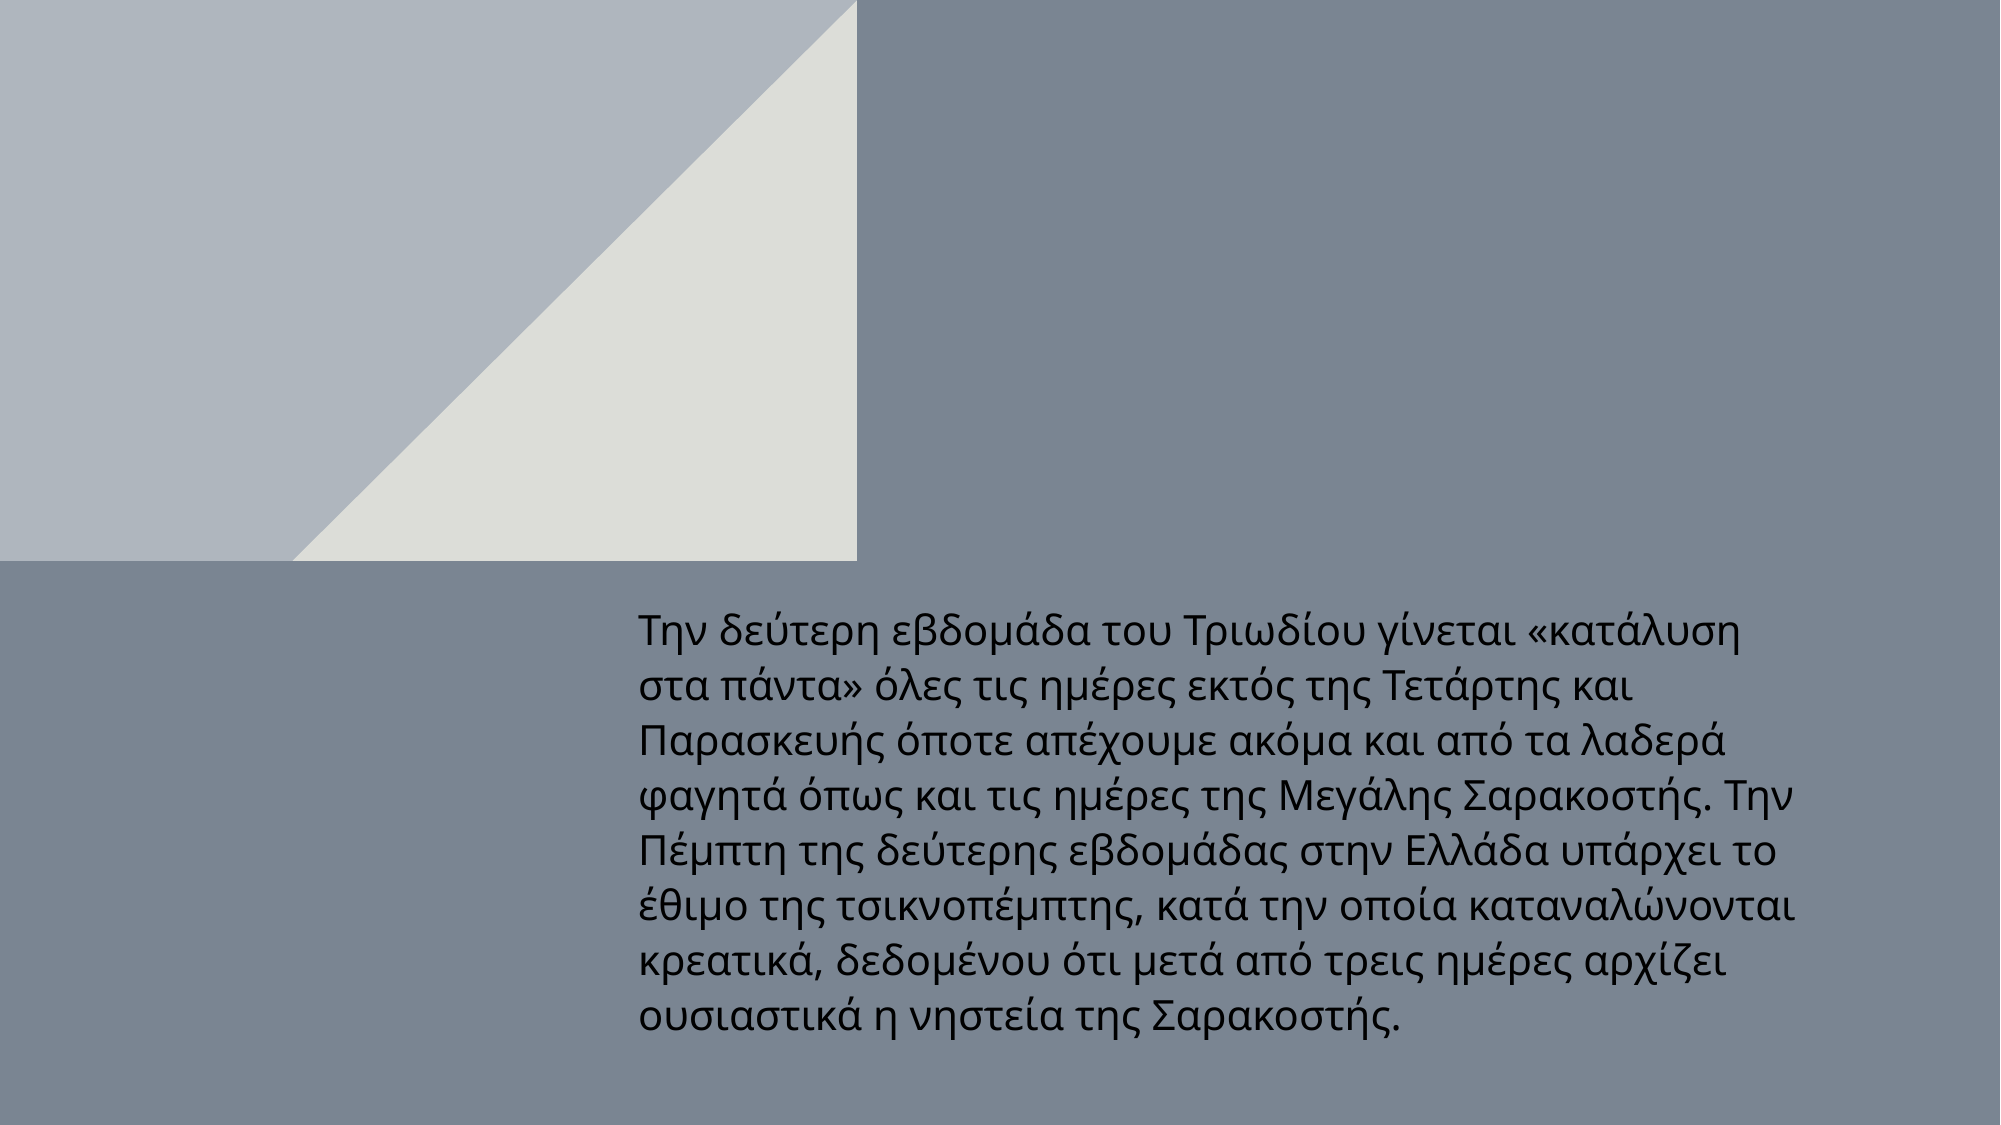

# Την δεύτερη εβδομάδα του Τριωδίου γίνεται «κατάλυση στα πάντα» όλες τις ημέρες εκτός της Τετάρτης και Παρασκευής όποτε απέχουμε ακόμα και από τα λαδερά φαγητά όπως και τις ημέρες της Μεγάλης Σαρακοστής. Την Πέμπτη της δεύτερης εβδομάδας στην Ελλάδα υπάρχει το έθιμο της τσικνοπέμπτης, κατά την οποία καταναλώνονται κρεατικά, δεδομένου ότι μετά από τρεις ημέρες αρχίζει ουσιαστικά η νηστεία της Σαρακοστής.